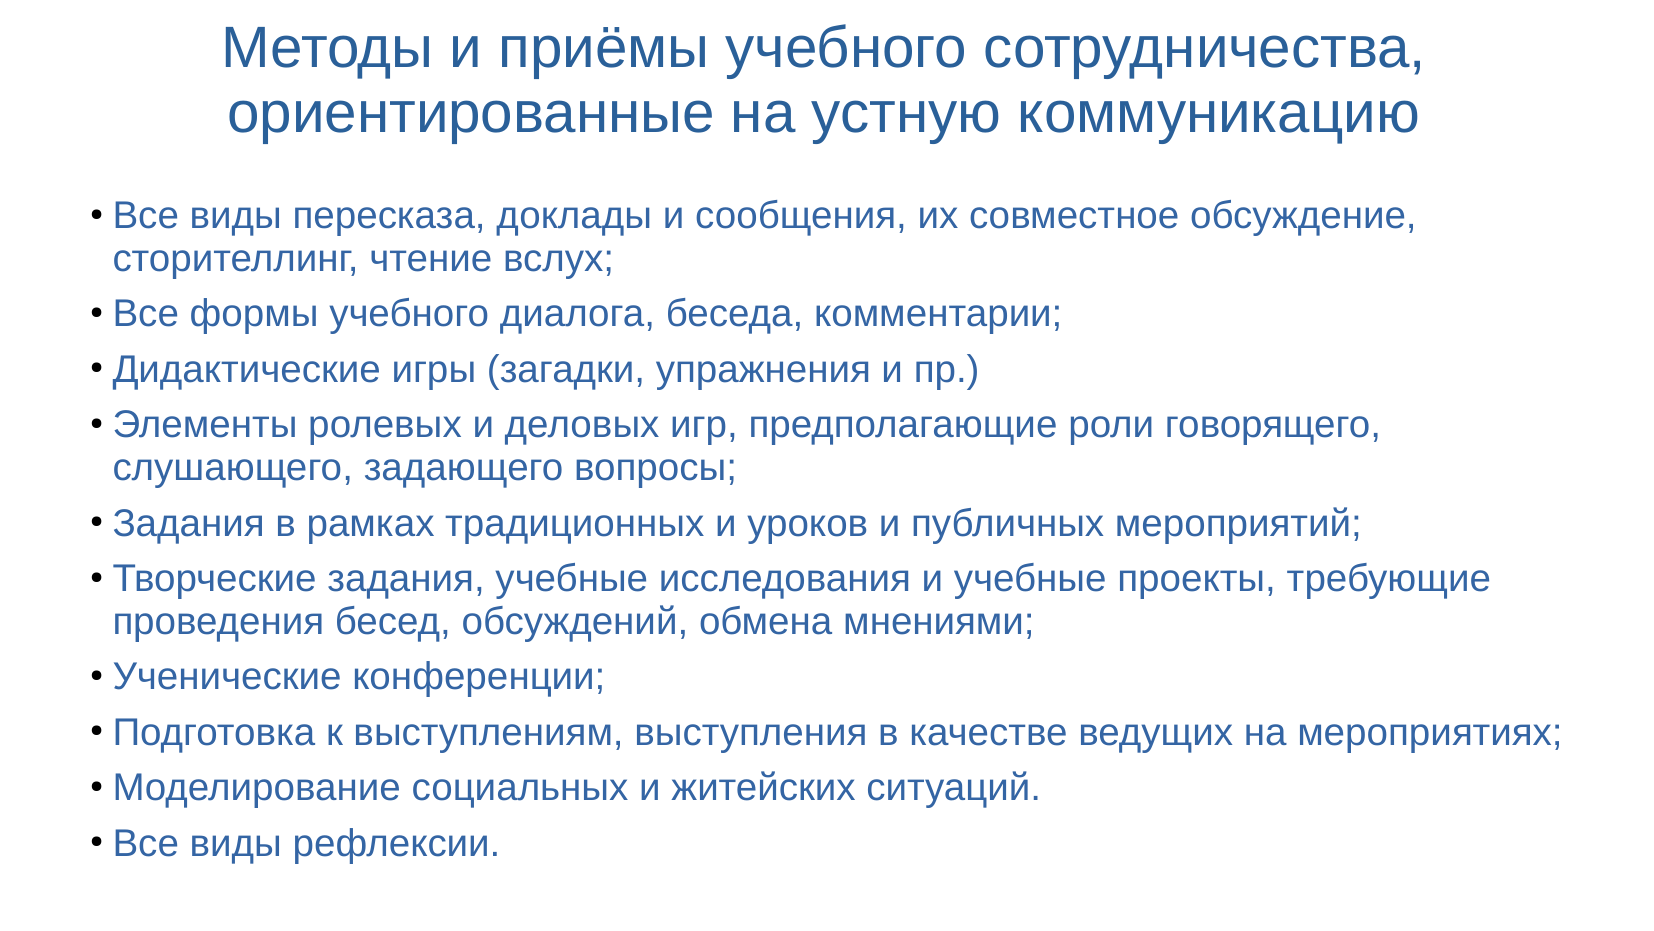

Методы и приёмы учебного сотрудничества, ориентированные на устную коммуникацию
# Все виды пересказа, доклады и сообщения, их совместное обсуждение, сторителлинг, чтение вслух;
Все формы учебного диалога, беседа, комментарии;
Дидактические игры (загадки, упражнения и пр.)
Элементы ролевых и деловых игр, предполагающие роли говорящего, слушающего, задающего вопросы;
Задания в рамках традиционных и уроков и публичных мероприятий;
Творческие задания, учебные исследования и учебные проекты, требующие проведения бесед, обсуждений, обмена мнениями;
Ученические конференции;
Подготовка к выступлениям, выступления в качестве ведущих на мероприятиях;
Моделирование социальных и житейских ситуаций.
Все виды рефлексии.